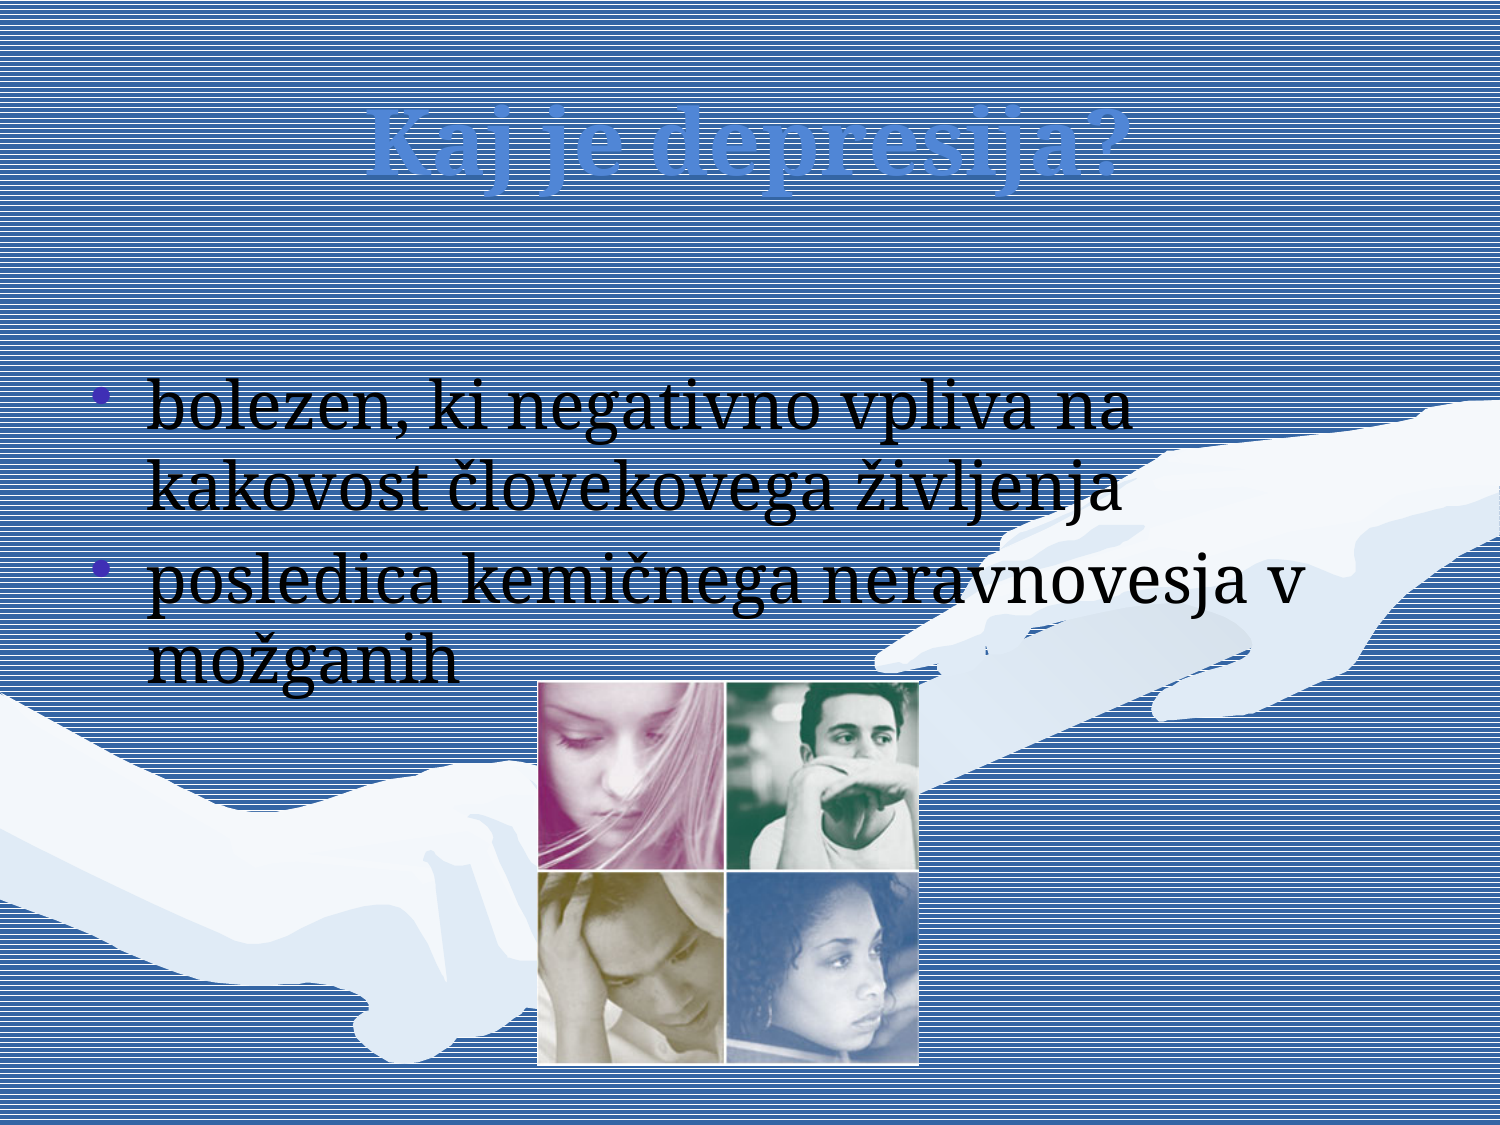

# Kaj je depresija?
bolezen, ki negativno vpliva na kakovost človekovega življenja
posledica kemičnega neravnovesja v možganih